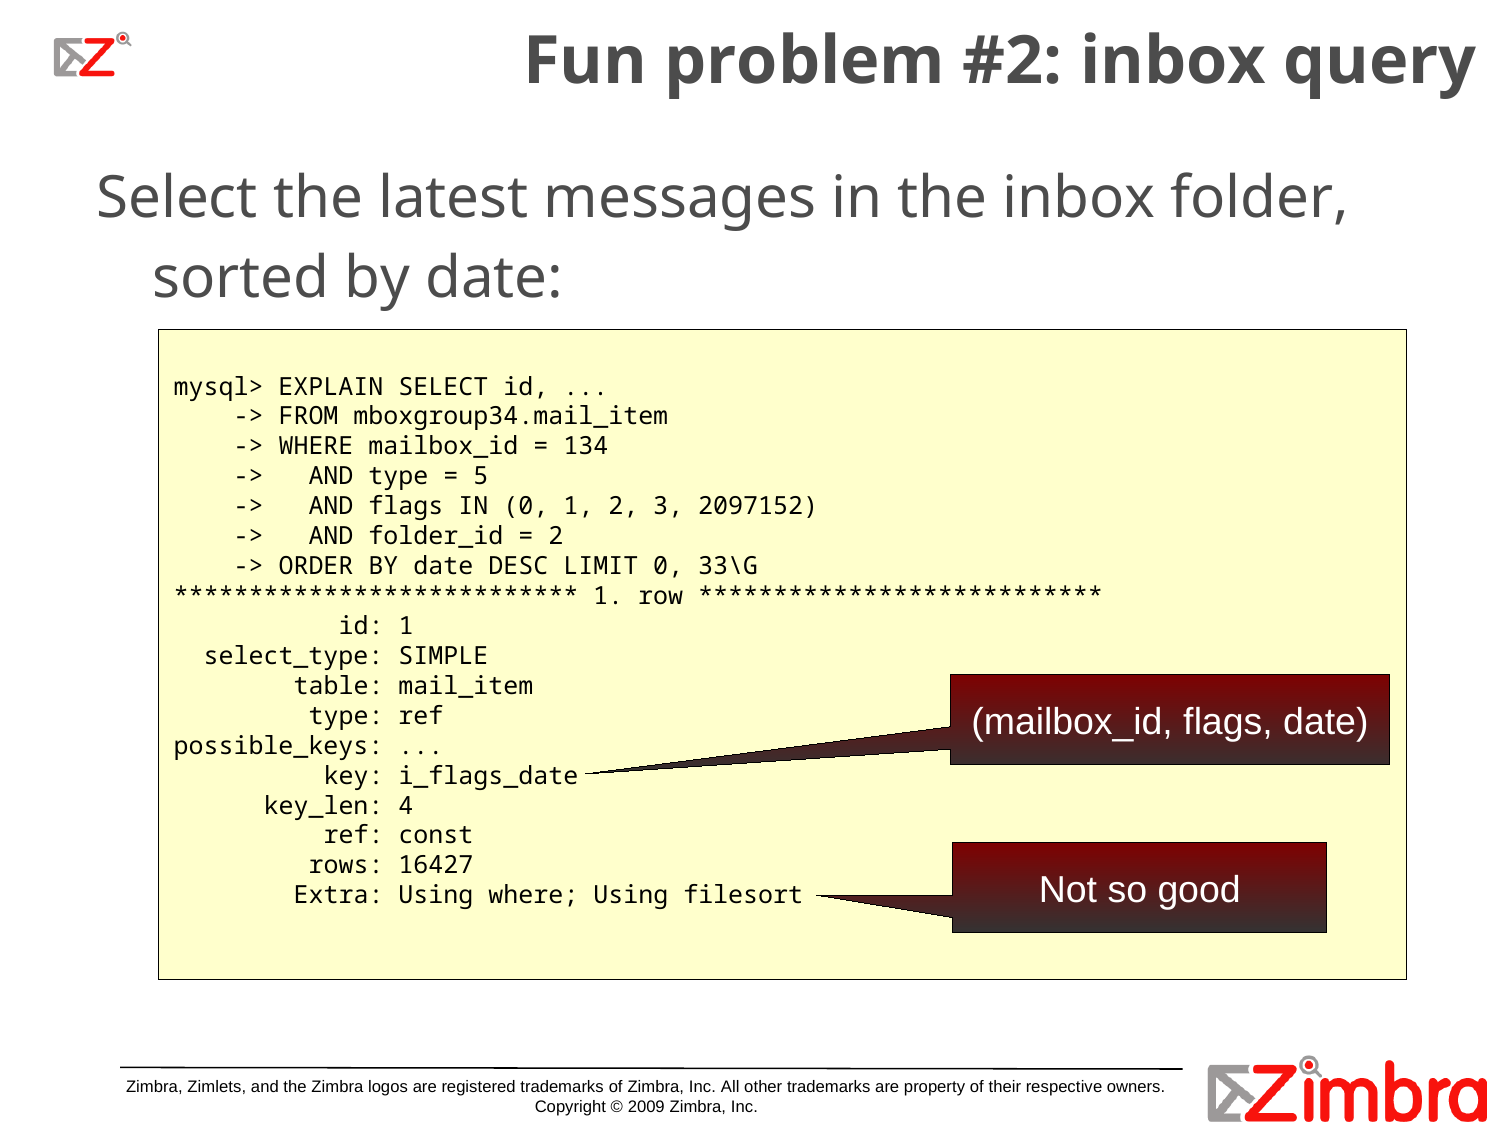

# Fun problem #2: inbox query
Select the latest messages in the inbox folder, sorted by date:
mysql> EXPLAIN SELECT id, ...
 -> FROM mboxgroup34.mail_item
 -> WHERE mailbox_id = 134
 -> AND type = 5
 -> AND flags IN (0, 1, 2, 3, 2097152)
 -> AND folder_id = 2
 -> ORDER BY date DESC LIMIT 0, 33\G
*************************** 1. row ***************************
 id: 1
 select_type: SIMPLE
 table: mail_item
 type: ref
possible_keys: ...
 key: i_flags_date
 key_len: 4
 ref: const
 rows: 16427
 Extra: Using where; Using filesort
(mailbox_id, flags, date)
Not so good